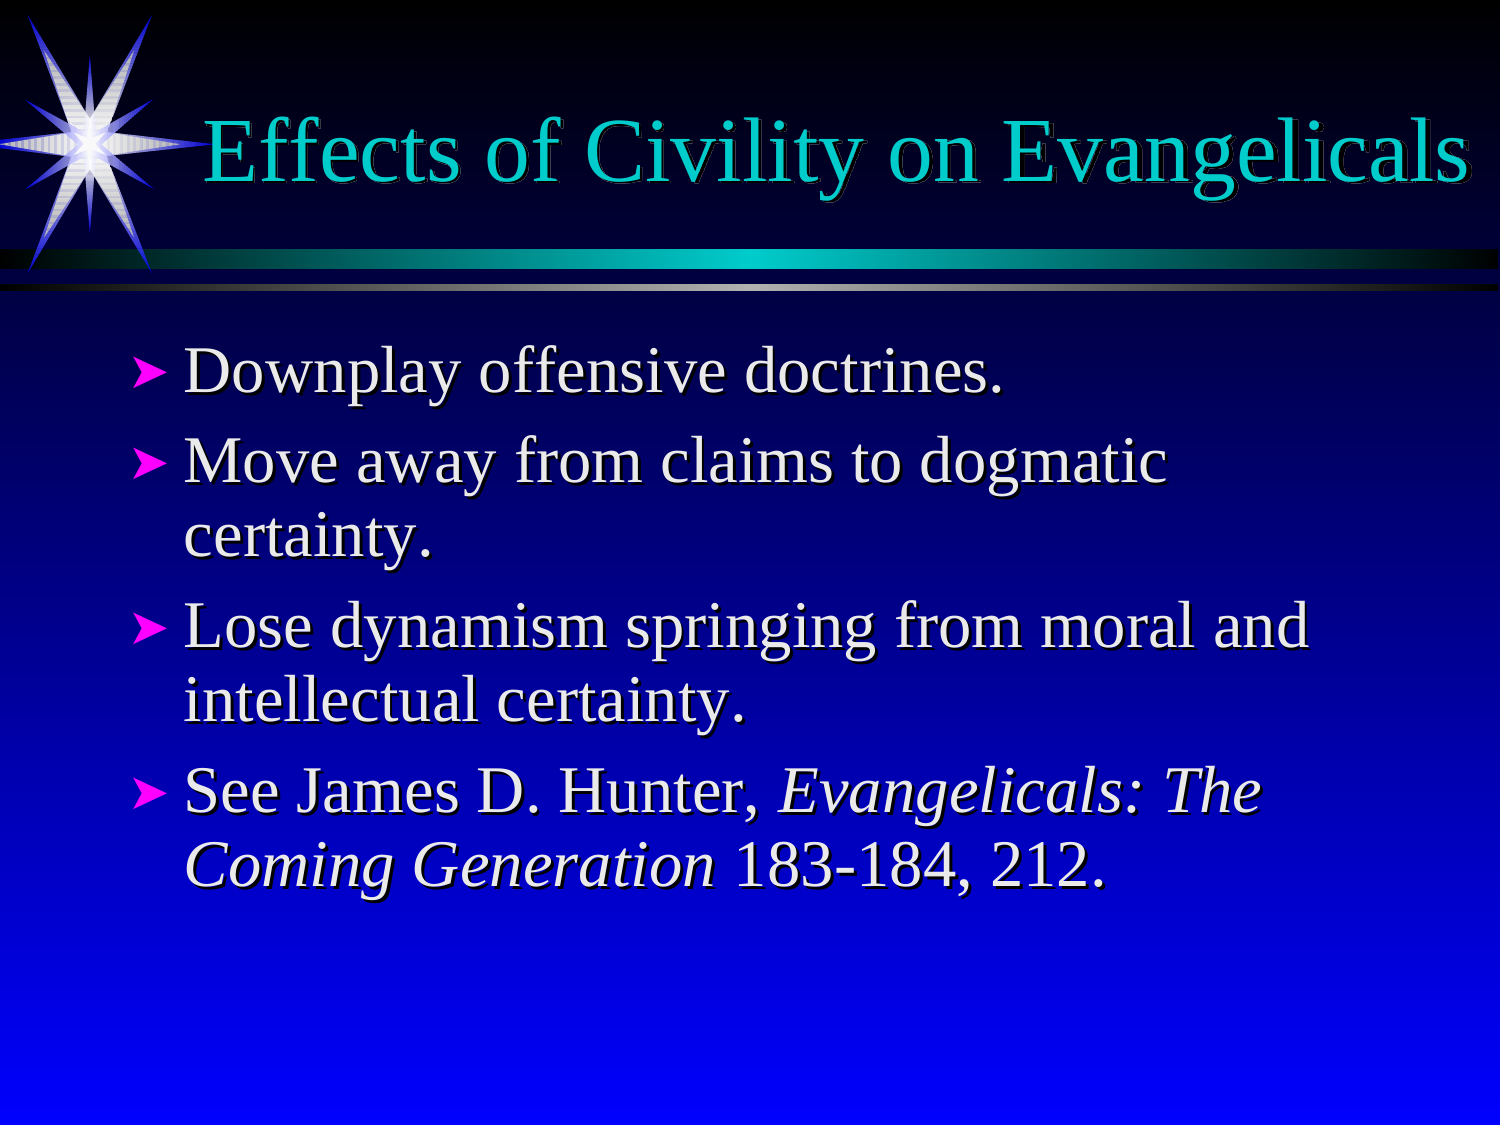

# Effects of Civility on Evangelicals
Downplay offensive doctrines.
Move away from claims to dogmatic certainty.
Lose dynamism springing from moral and intellectual certainty.
See James D. Hunter, Evangelicals: The Coming Generation 183-184, 212.